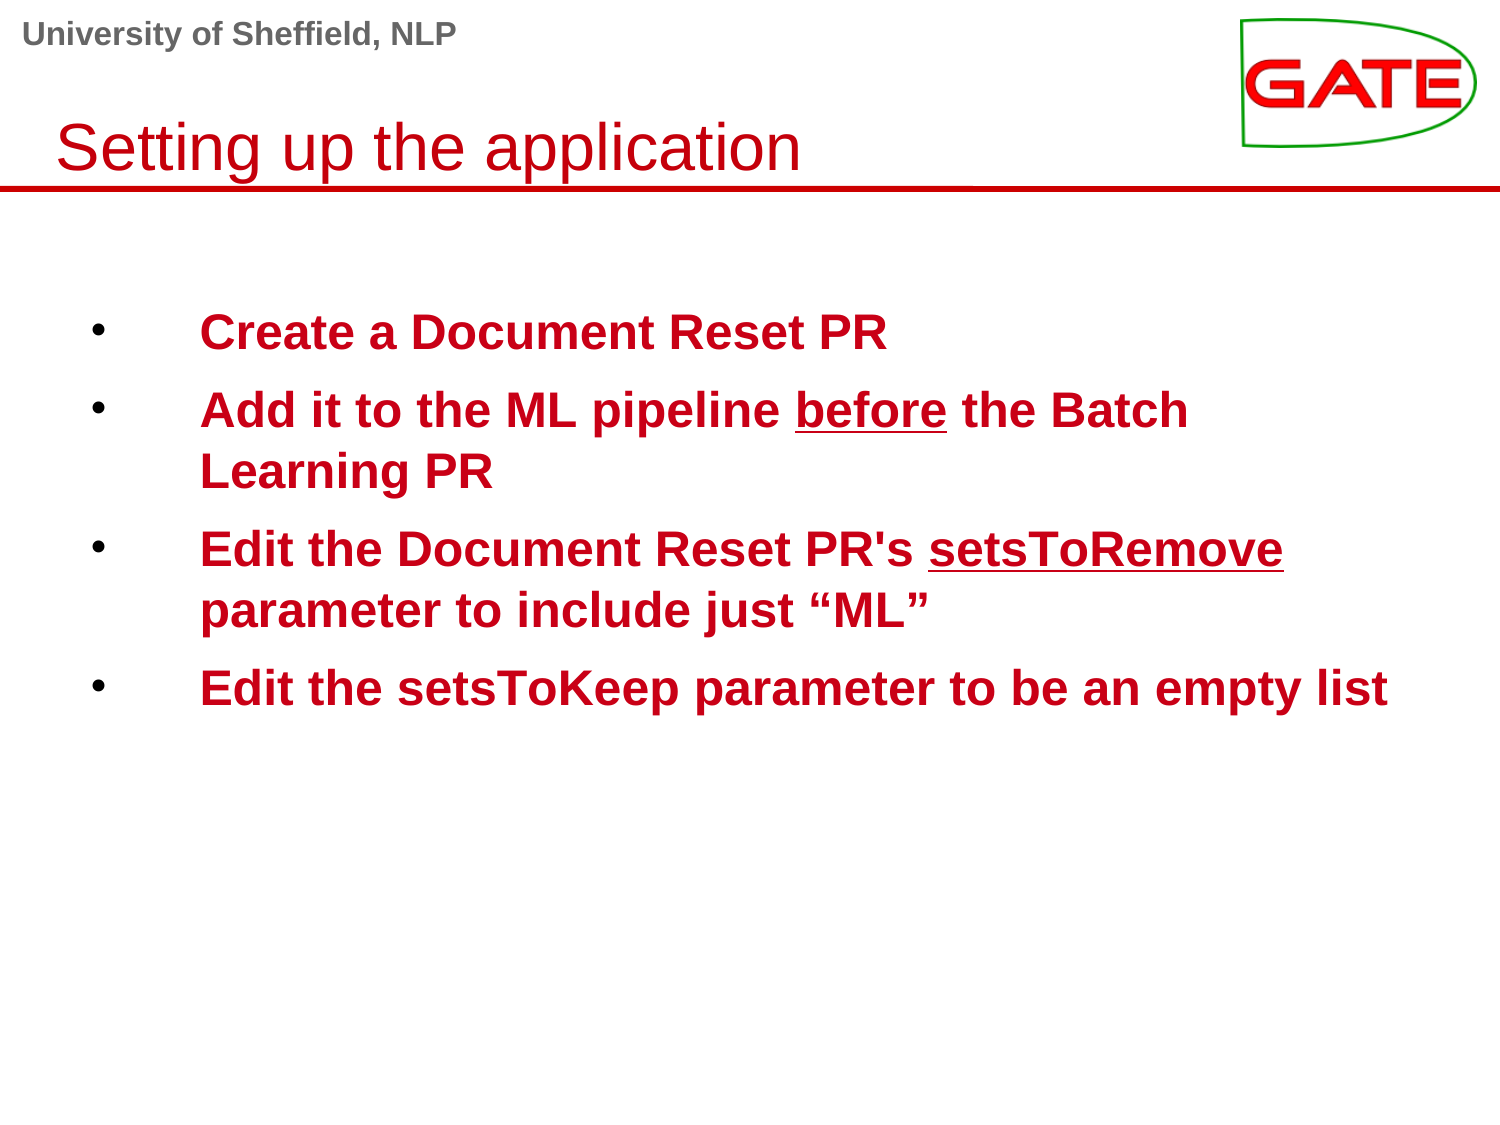

# Setting up the application
Create a Document Reset PR
Add it to the ML pipeline before the Batch Learning PR
Edit the Document Reset PR's setsToRemove parameter to include just “ML”
Edit the setsToKeep parameter to be an empty list